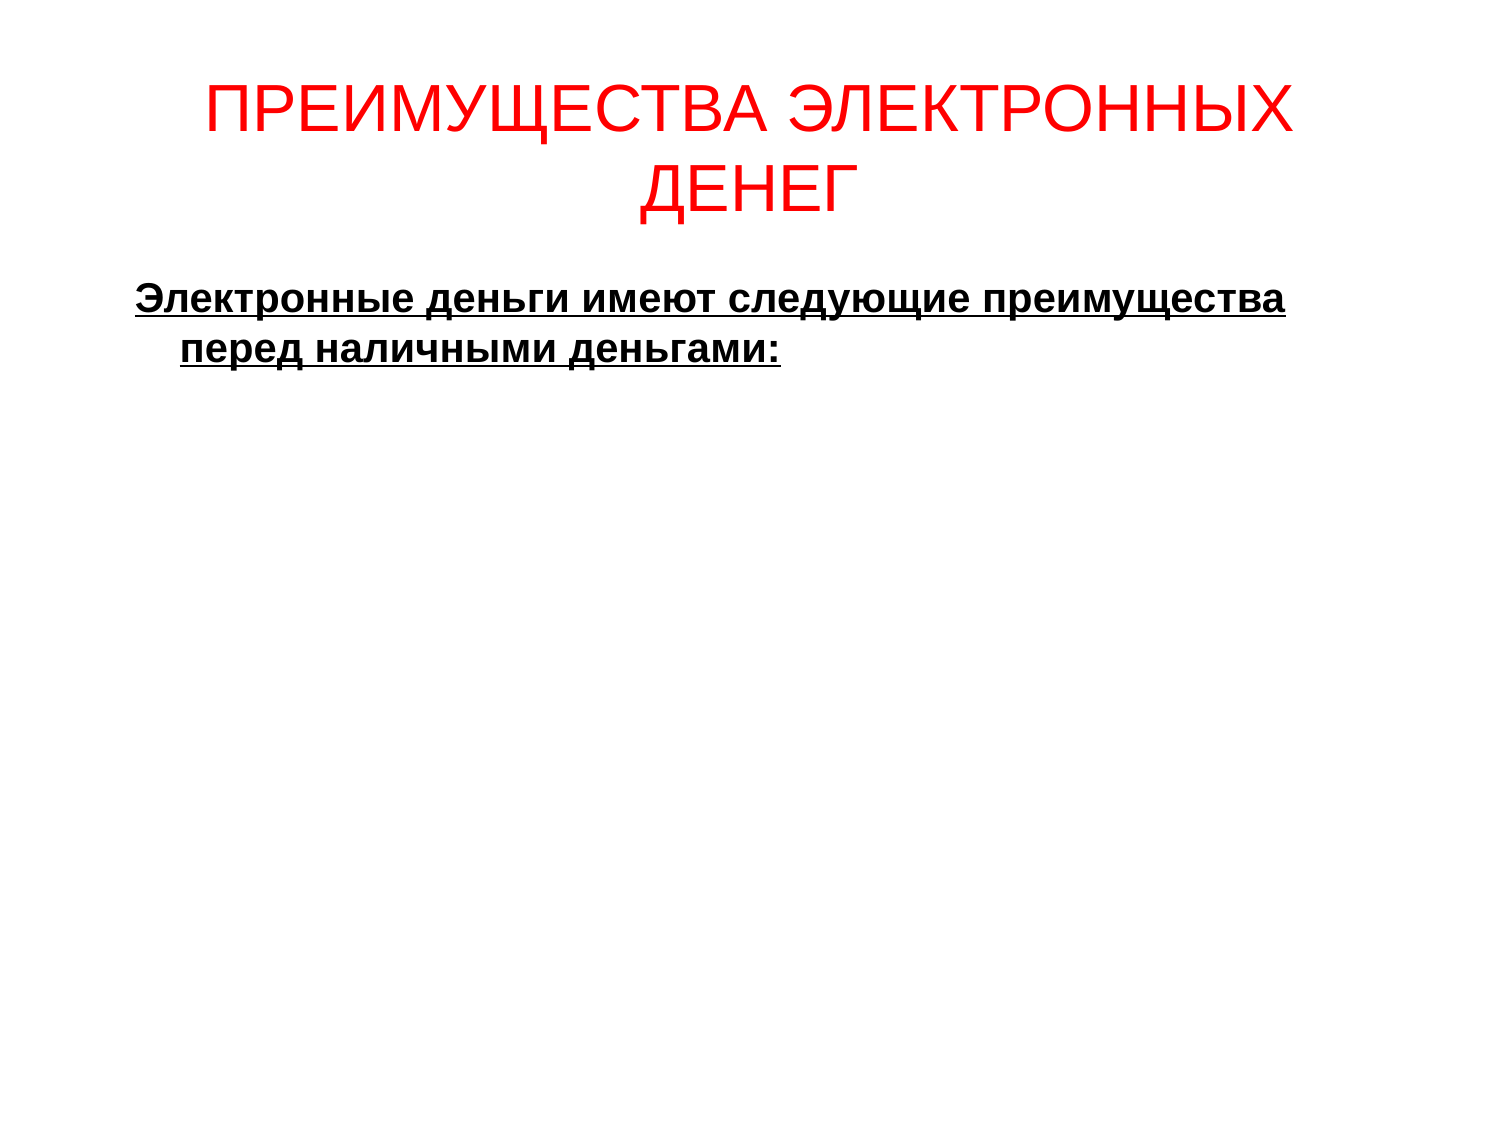

# ПРЕИМУЩЕСТВА ЭЛЕКТРОННЫХ ДЕНЕГ
Электронные деньги имеют следующие преимущества перед наличными деньгами: